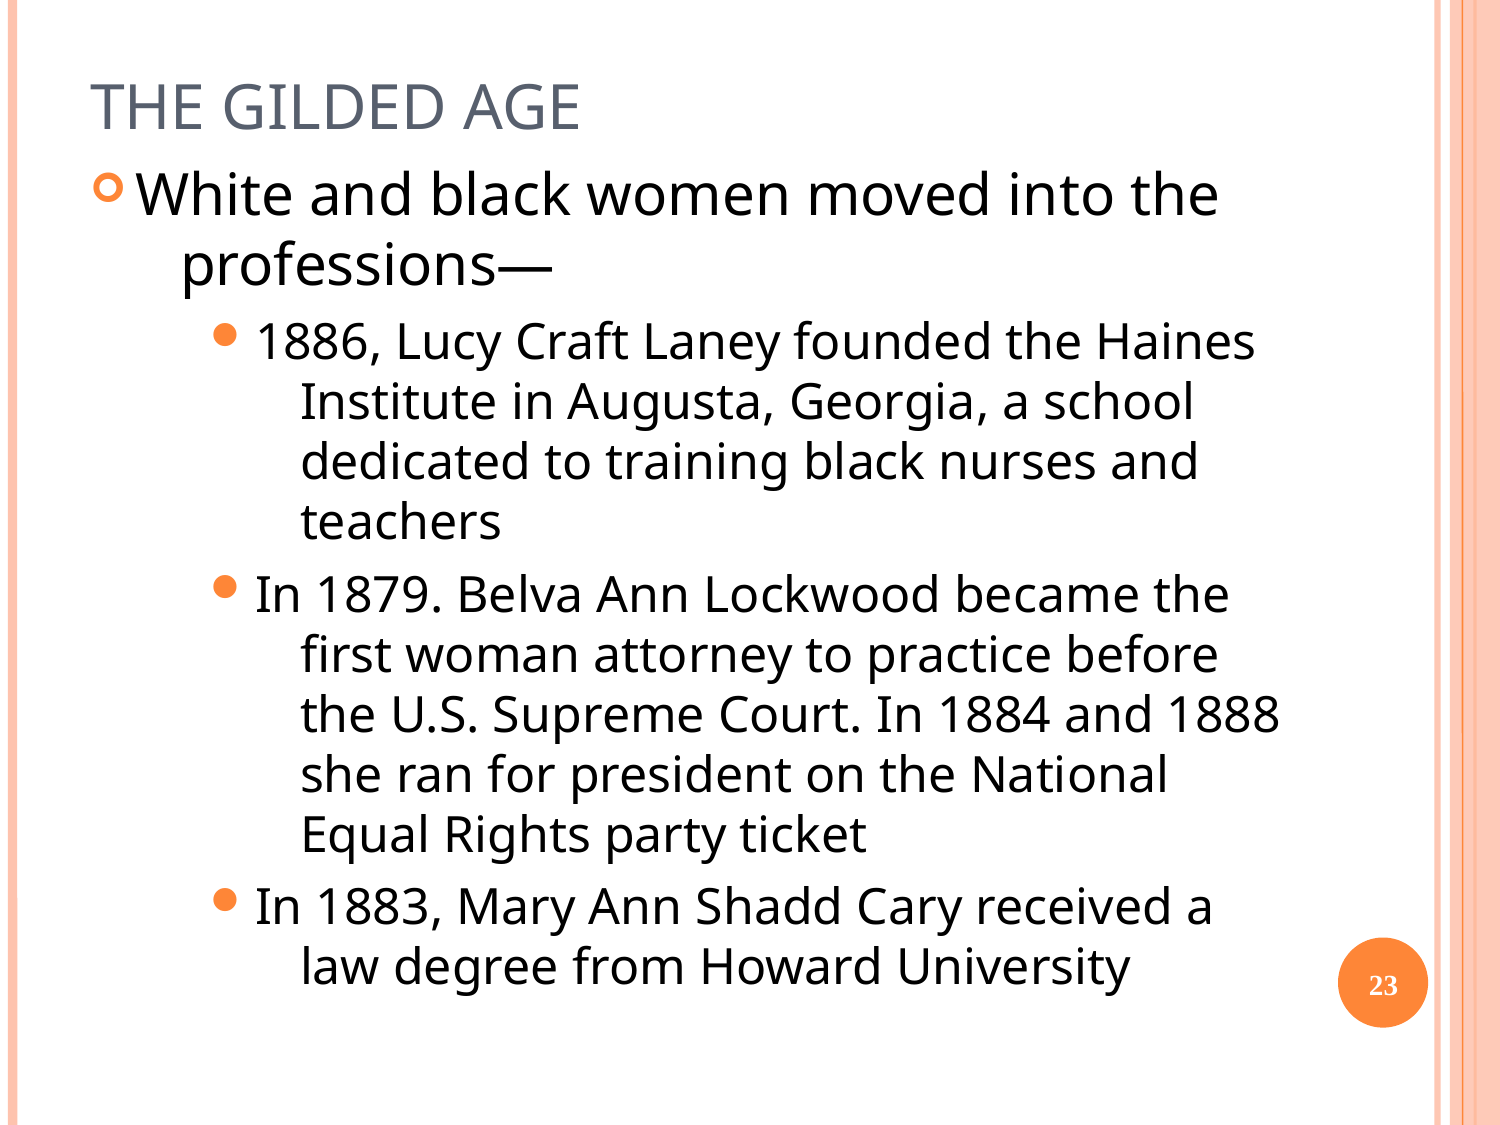

# The Gilded Age
White and black women moved into the professions—
1886, Lucy Craft Laney founded the Haines Institute in Augusta, Georgia, a school dedicated to training black nurses and teachers
In 1879. Belva Ann Lockwood became the first woman attorney to practice before the U.S. Supreme Court. In 1884 and 1888 she ran for president on the National Equal Rights party ticket
In 1883, Mary Ann Shadd Cary received a law degree from Howard University